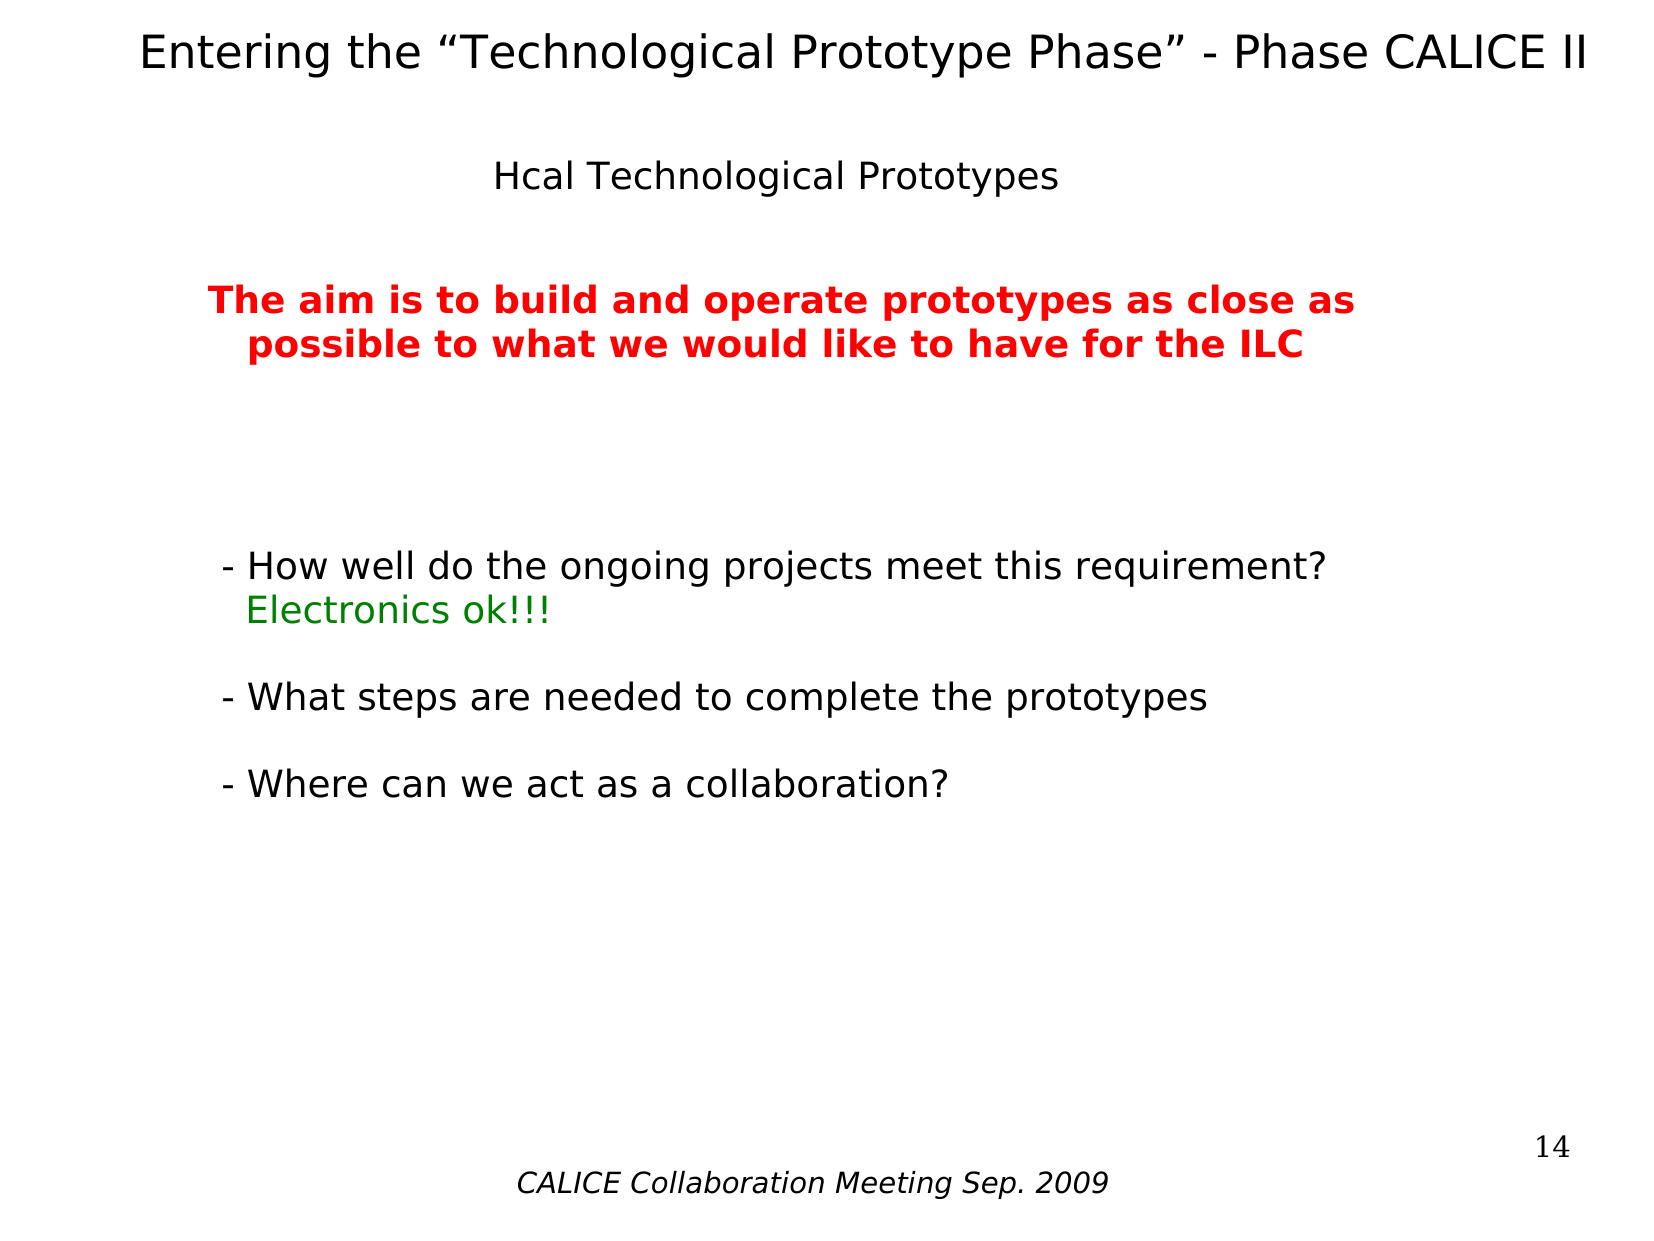

Entering the “Technological Prototype Phase” - Phase CALICE II
Hcal Technological Prototypes
The aim is to build and operate prototypes as close as
 possible to what we would like to have for the ILC
- How well do the ongoing projects meet this requirement?
 Electronics ok!!!
- What steps are needed to complete the prototypes
- Where can we act as a collaboration?
14